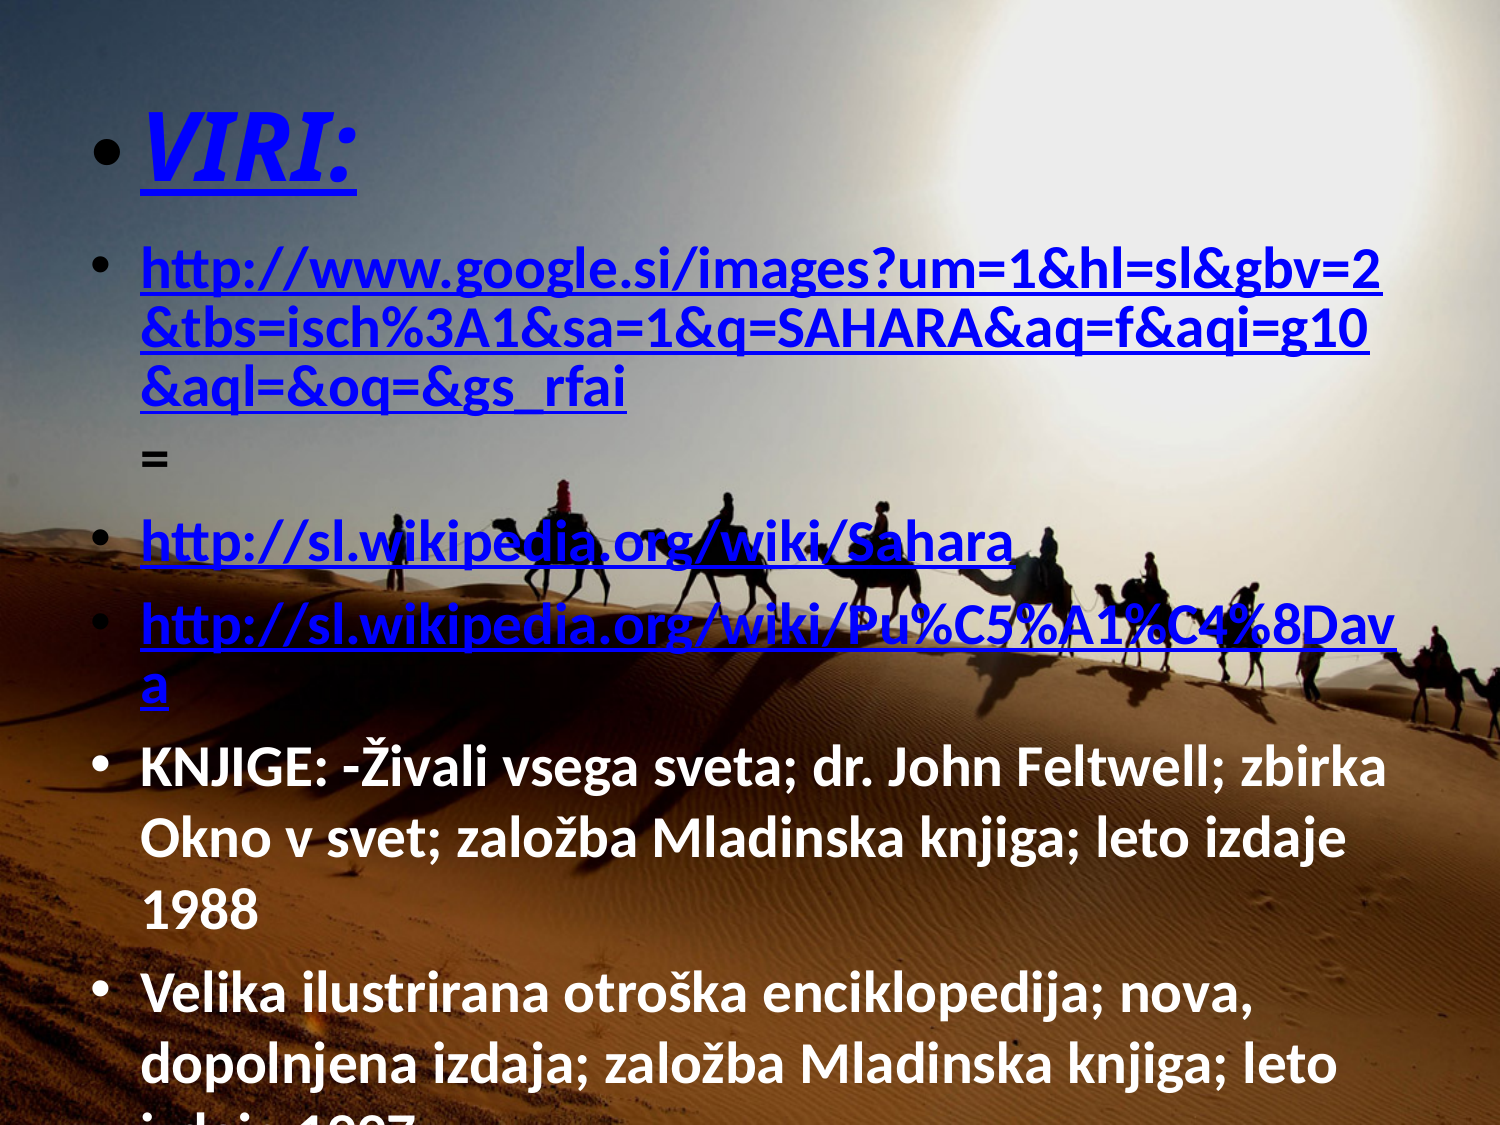

#
VIRI:
http://www.google.si/images?um=1&hl=sl&gbv=2&tbs=isch%3A1&sa=1&q=SAHARA&aq=f&aqi=g10&aql=&oq=&gs_rfai=
http://sl.wikipedia.org/wiki/Sahara
http://sl.wikipedia.org/wiki/Pu%C5%A1%C4%8Dava
KNJIGE: -Živali vsega sveta; dr. John Feltwell; zbirka Okno v svet; založba Mladinska knjiga; leto izdaje 1988
Velika ilustrirana otroška enciklopedija; nova, dopolnjena izdaja; založba Mladinska knjiga; leto izdaje 1997.